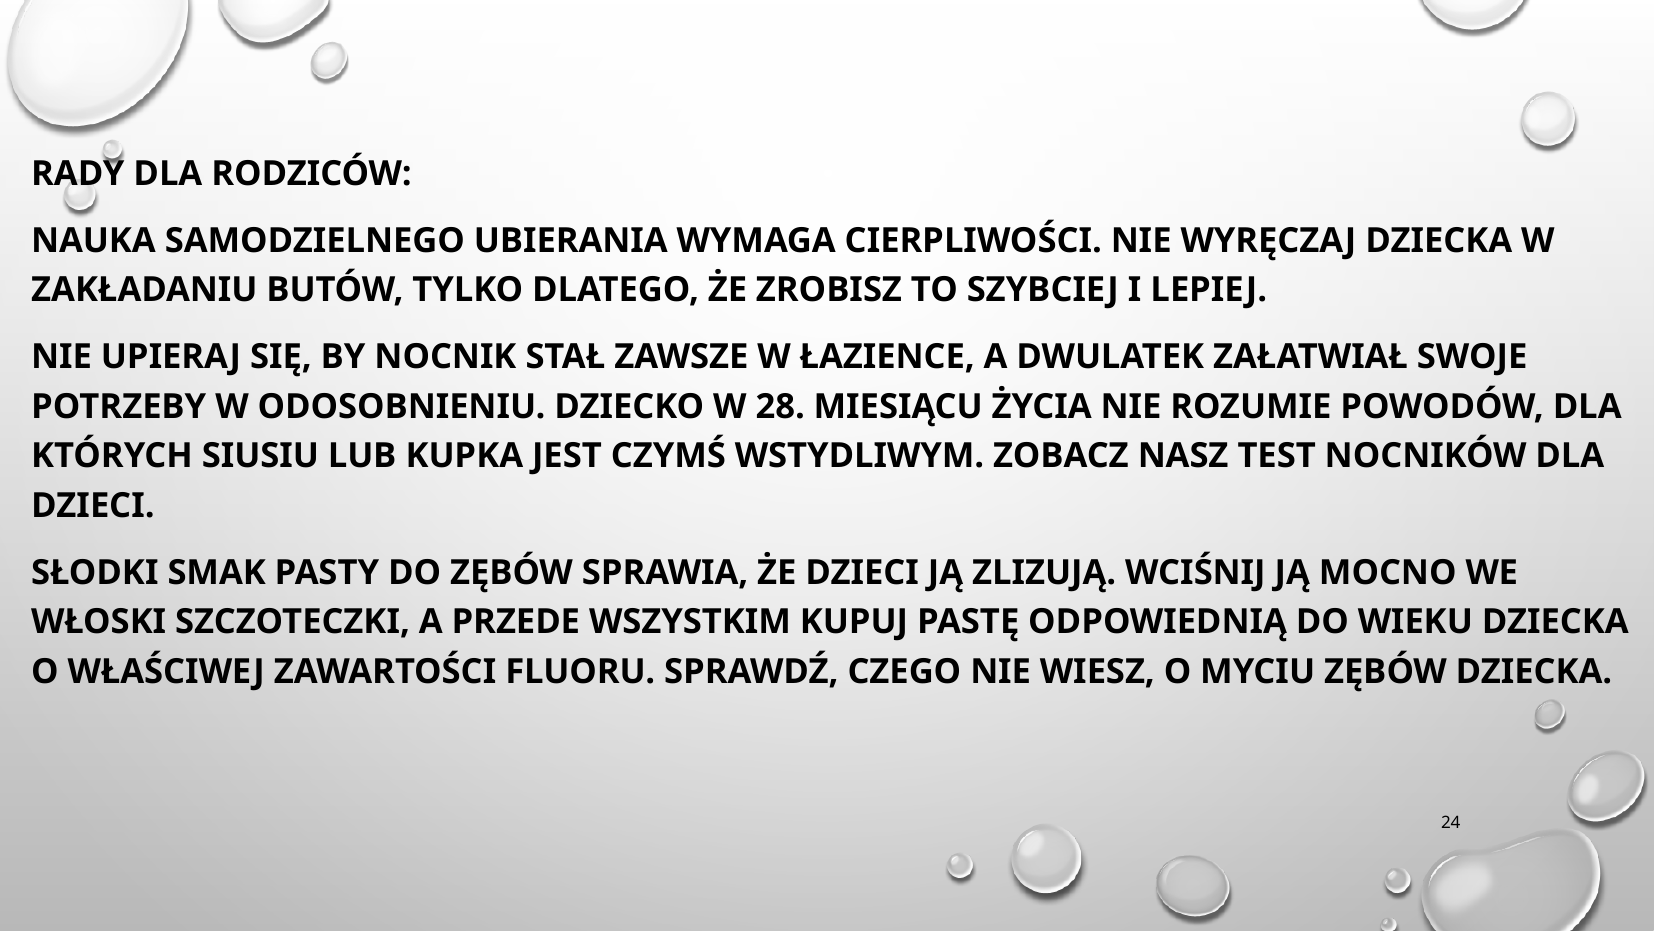

# Rady dla rodziców:
Nauka samodzielnego ubierania wymaga cierpliwości. Nie wyręczaj dziecka w zakładaniu butów, tylko dlatego, że zrobisz to szybciej i lepiej.
Nie upieraj się, by nocnik stał zawsze w łazience, a dwulatek załatwiał swoje potrzeby w odosobnieniu. Dziecko w 28. miesiącu życia nie rozumie powodów, dla których siusiu lub kupka jest czymś wstydliwym. Zobacz nasz test nocników dla dzieci.
Słodki smak pasty do zębów sprawia, że dzieci ją zlizują. Wciśnij ją mocno we włoski szczoteczki, a przede wszystkim kupuj pastę odpowiednią do wieku dziecka o właściwej zawartości fluoru. Sprawdź, czego nie wiesz, o myciu zębów dziecka.
23